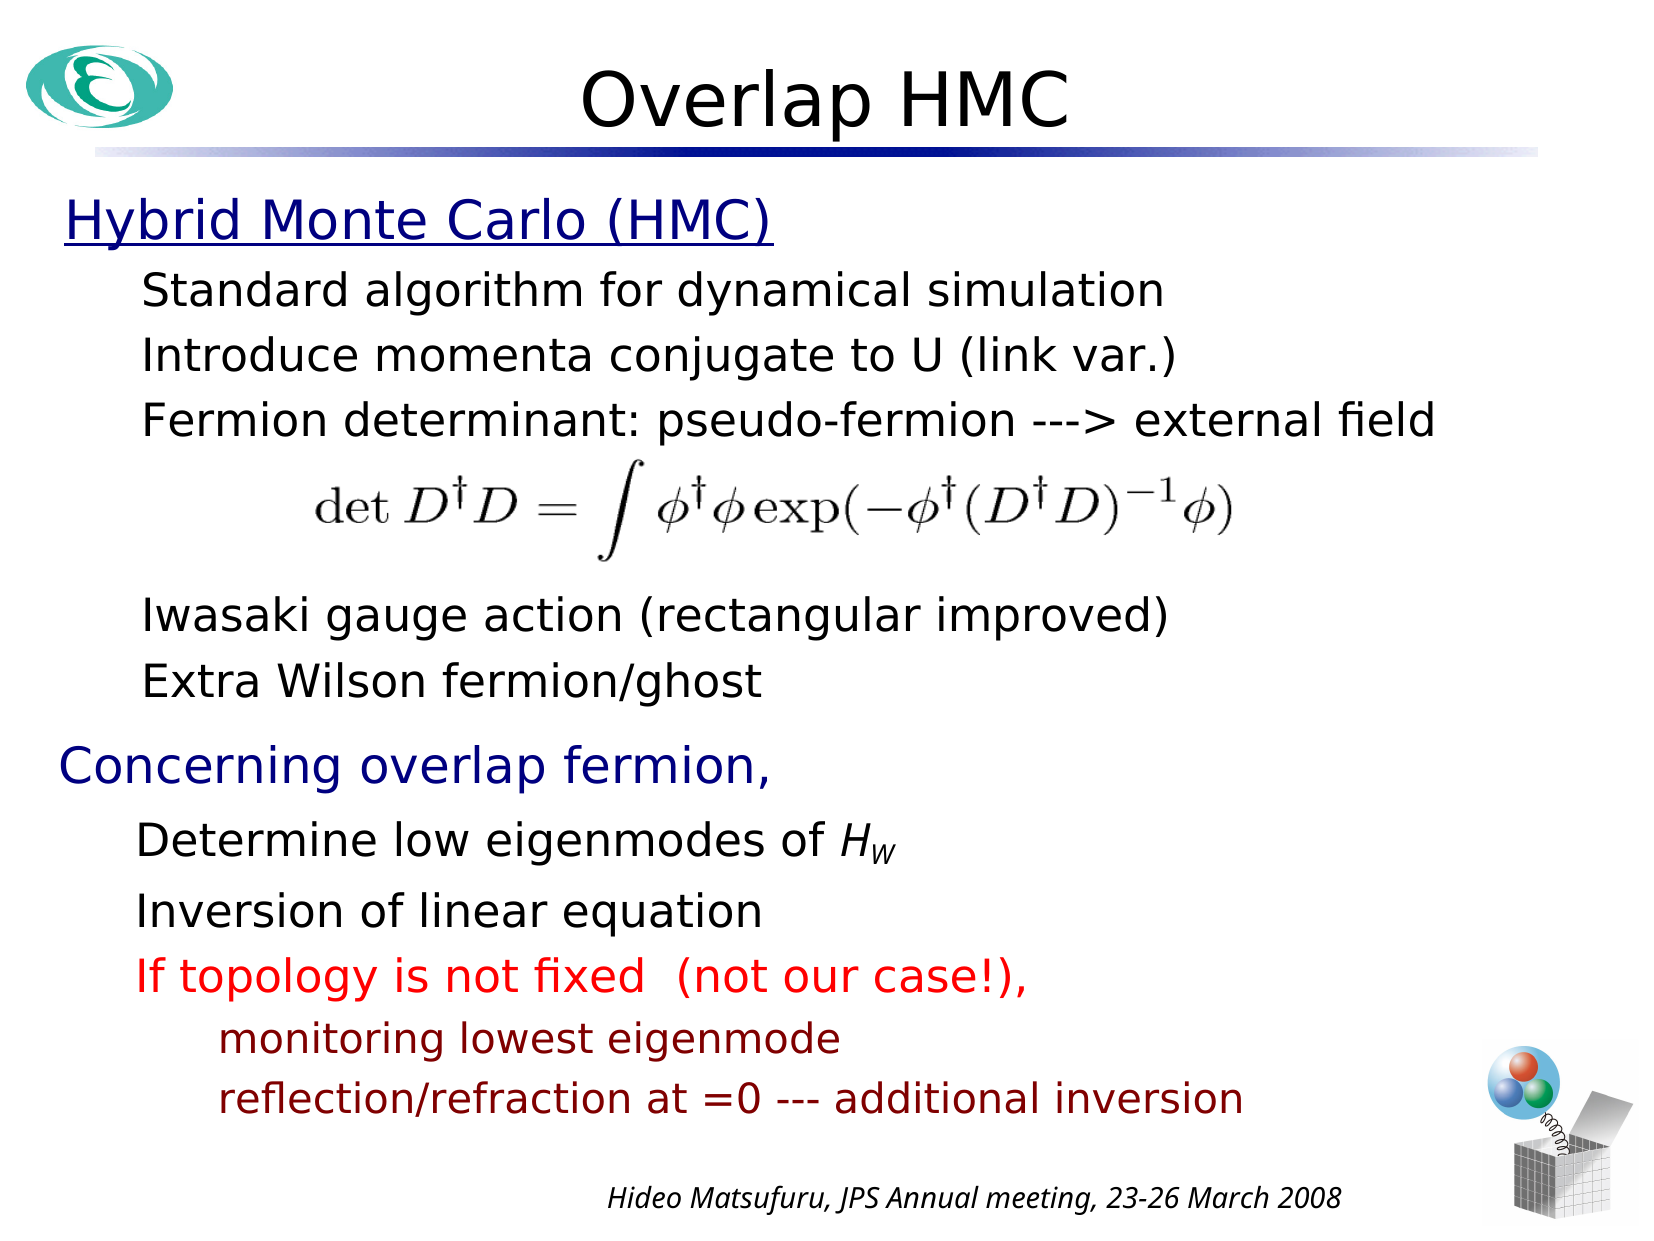

# Overlap HMC
Hybrid Monte Carlo (HMC)
Standard algorithm for dynamical simulation
Introduce momenta conjugate to U (link var.)
Fermion determinant: pseudo-fermion ---> external field
Iwasaki gauge action (rectangular improved)
Extra Wilson fermion/ghost
Concerning overlap fermion,
Determine low eigenmodes of HW
Inversion of linear equation
If topology is not fixed (not our case!),
monitoring lowest eigenmode
reflection/refraction at =0 --- additional inversion